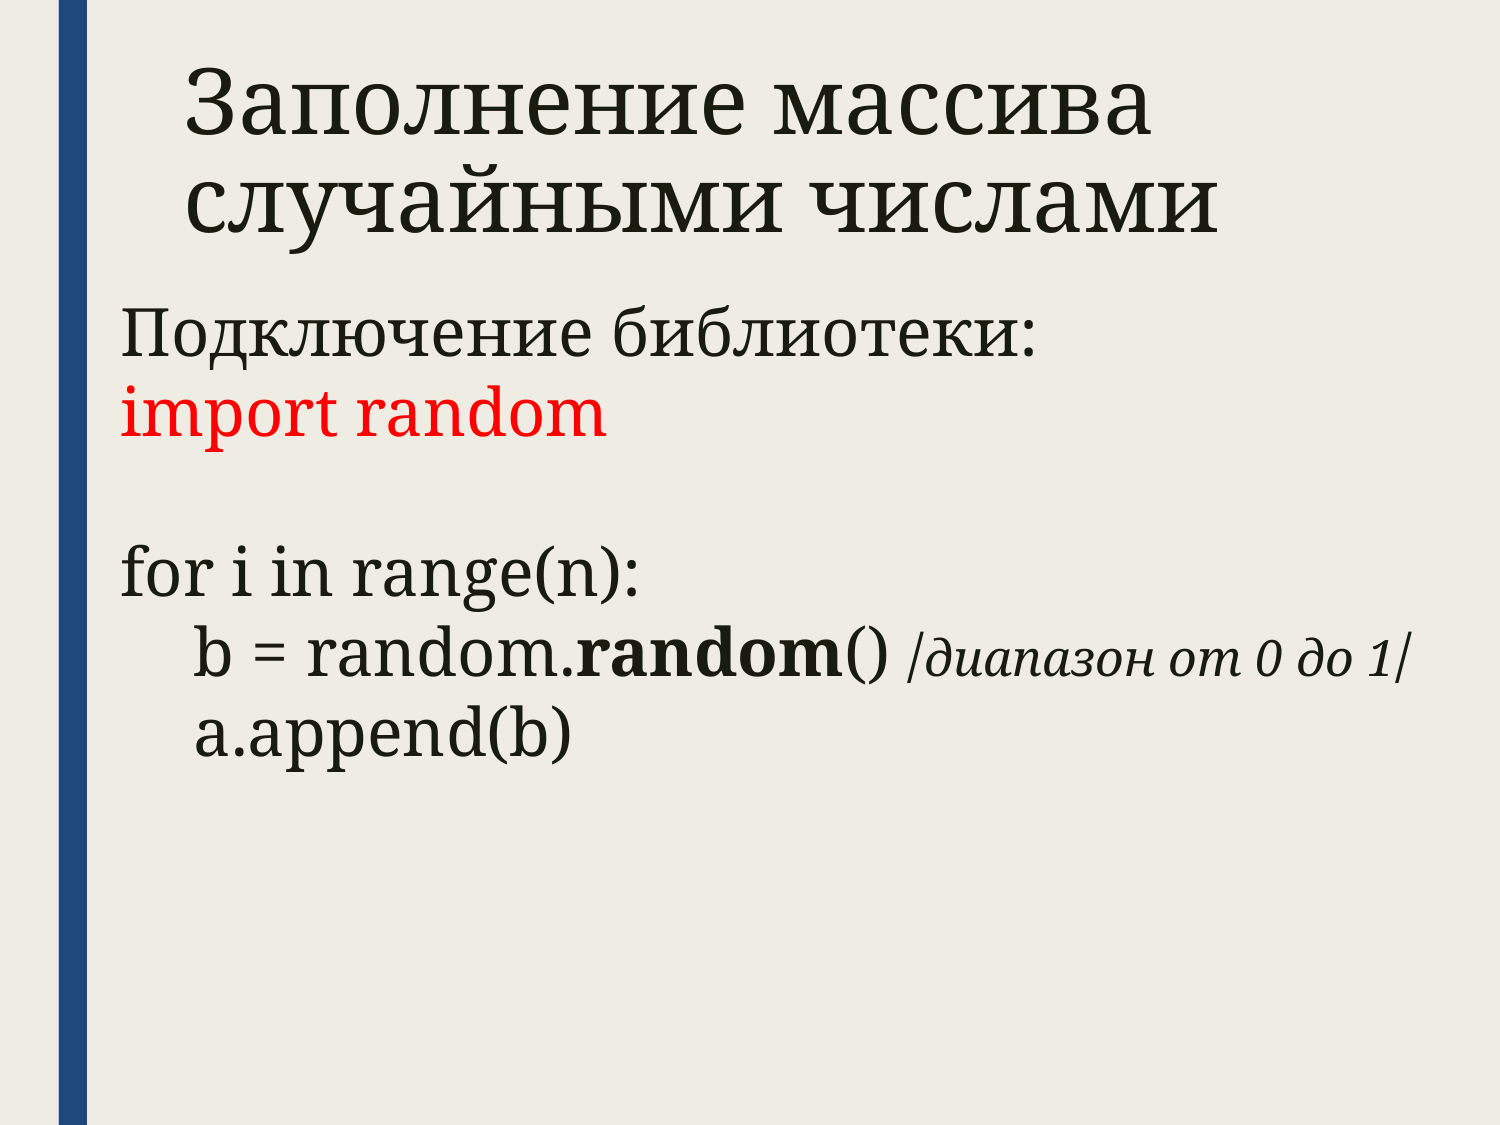

Заполнение массива случайными числами
Подключение библиотеки:
import random
for i in range(n):
	b = random.random() /диапазон от 0 до 1/
	a.append(b)